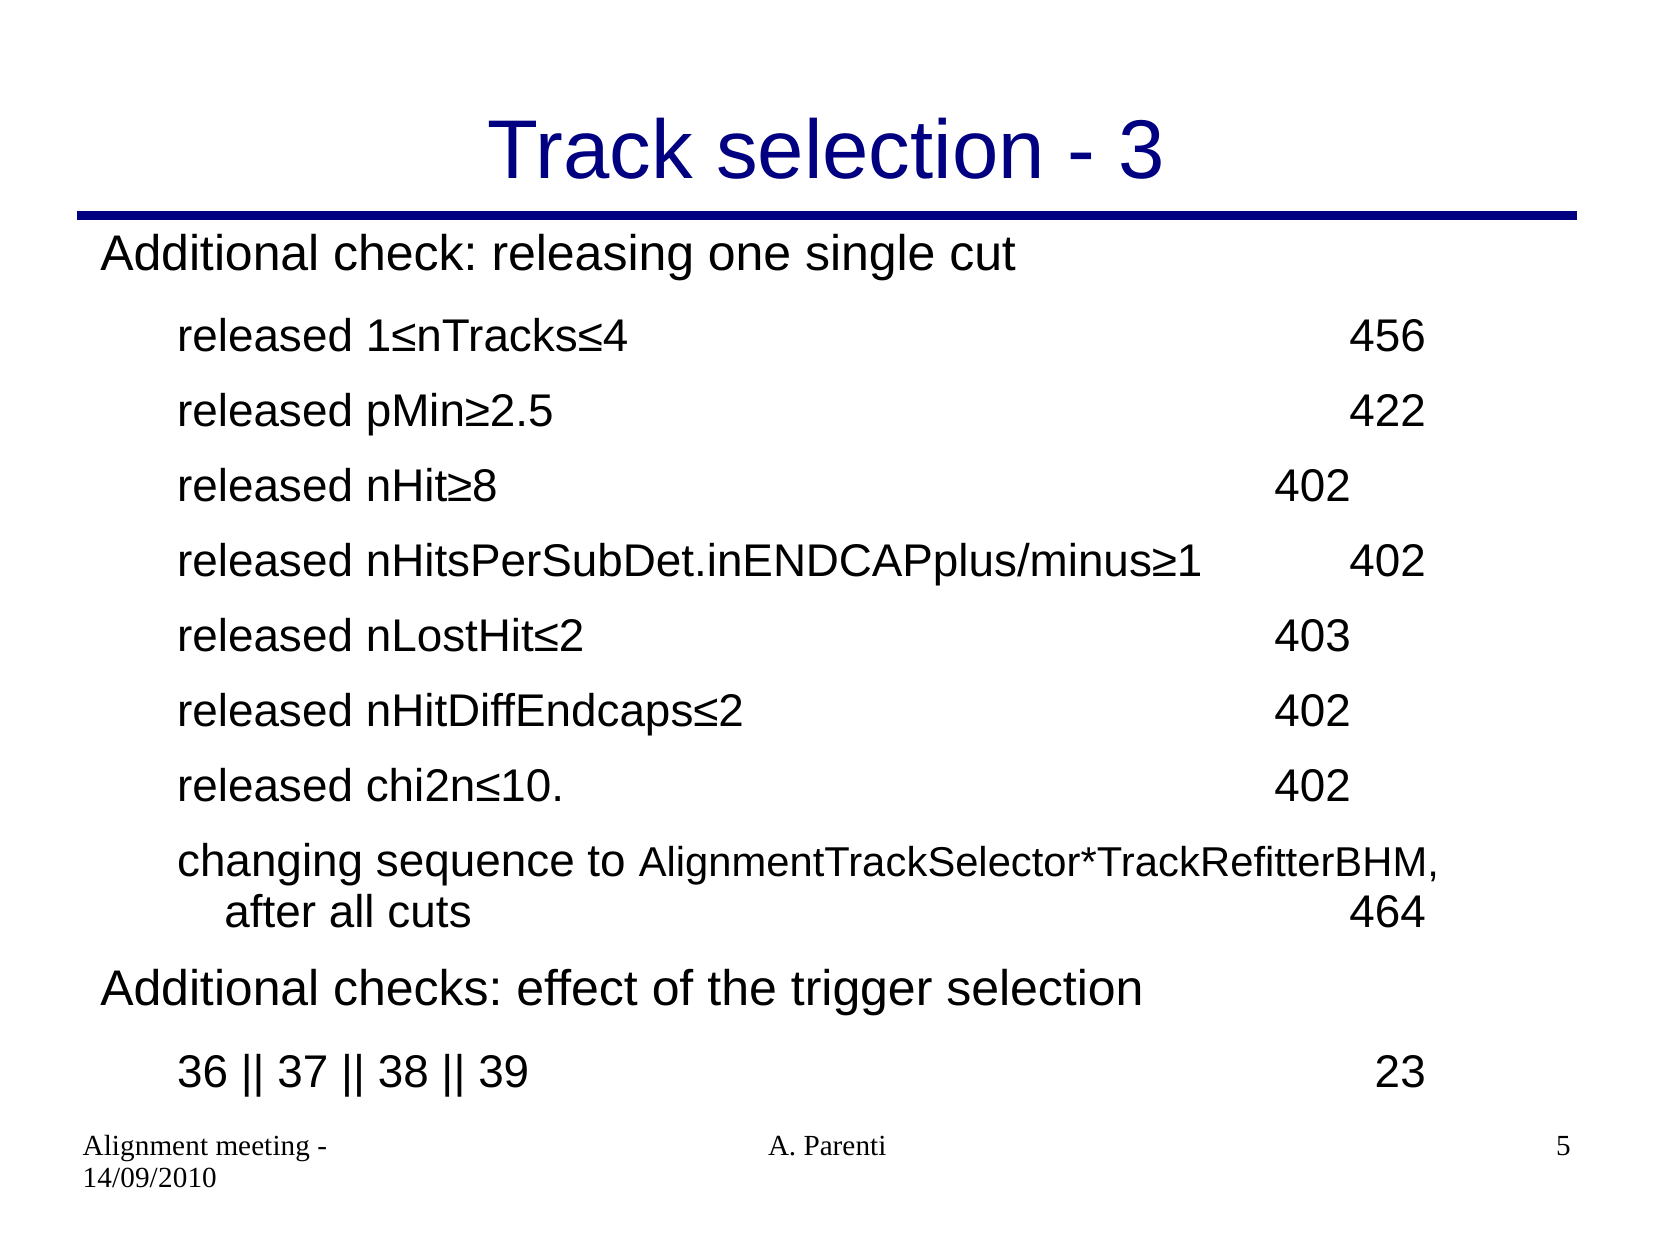

# Track selection - 3
Additional check: releasing one single cut
released 1≤nTracks≤4										456
released pMin≥2.5											422
released nHit≥8											402
released nHitsPerSubDet.inENDCAPplus/minus≥1		402
released nLostHit≤2										403
released nHitDiffEndcaps≤2								402
released chi2n≤10.										402
changing sequence to AlignmentTrackSelector*TrackRefitterBHM,	after all cuts												464
Additional checks: effect of the trigger selection
36 || 37 || 38 || 39											 23
5